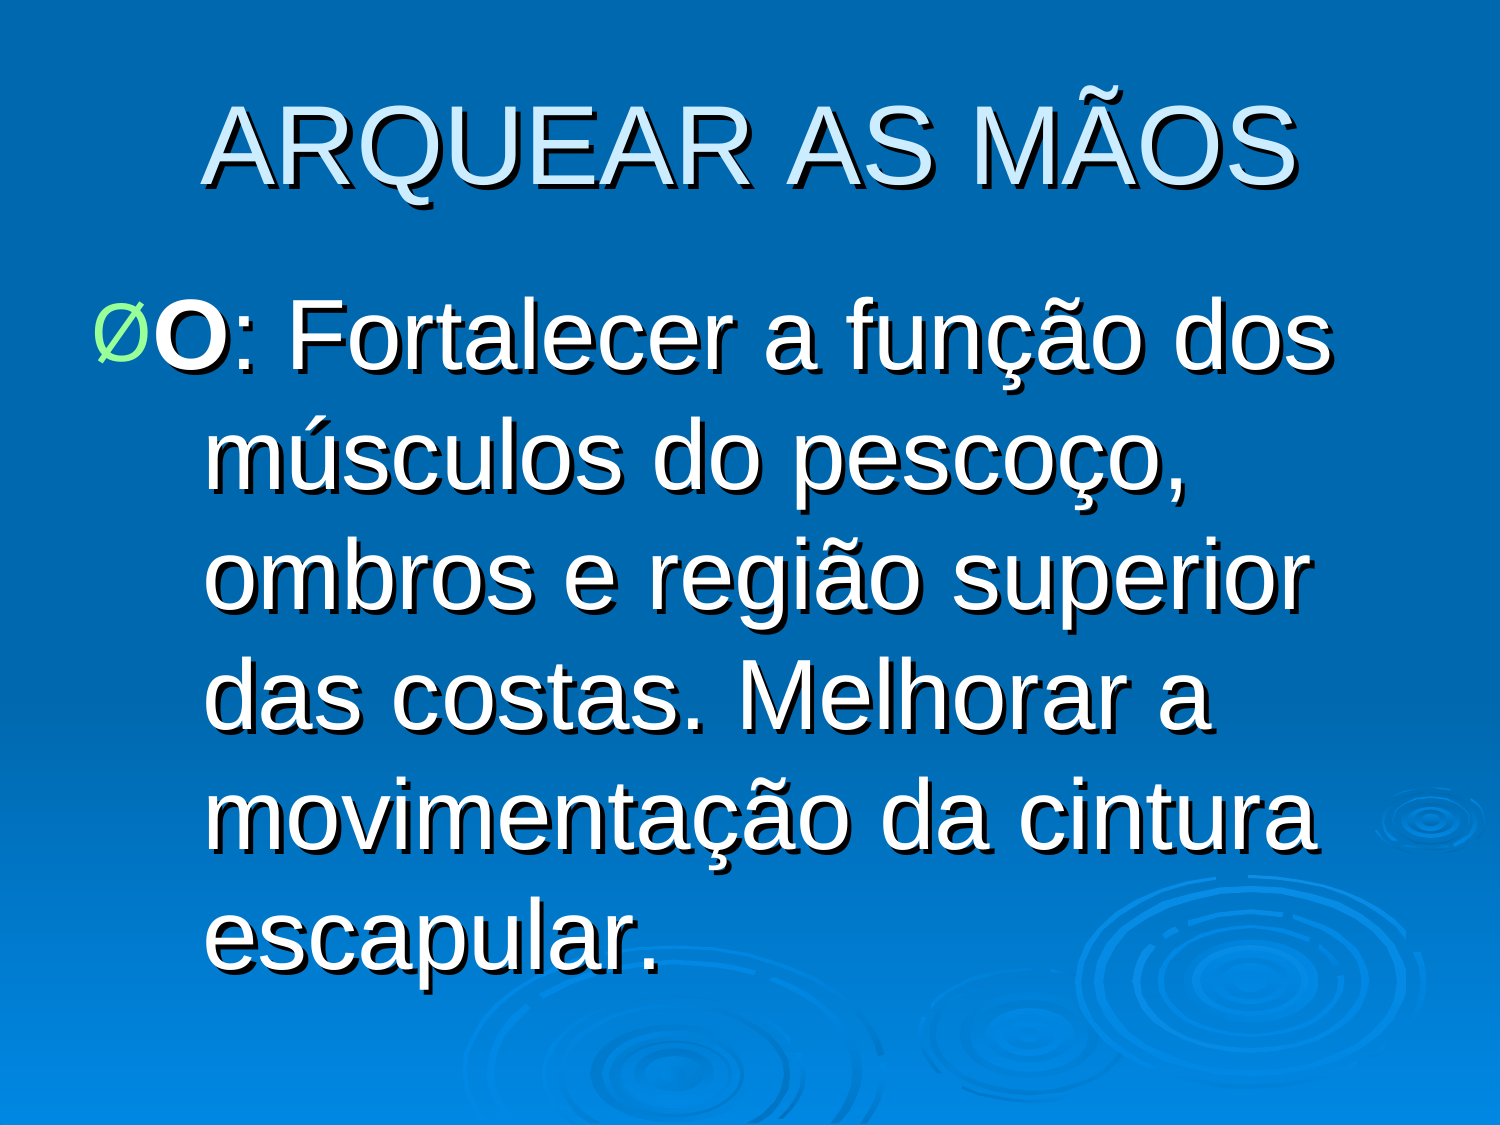

# ARQUEAR AS MÃOS
O: Fortalecer a função dos músculos do pescoço, ombros e região superior das costas. Melhorar a movimentação da cintura escapular.